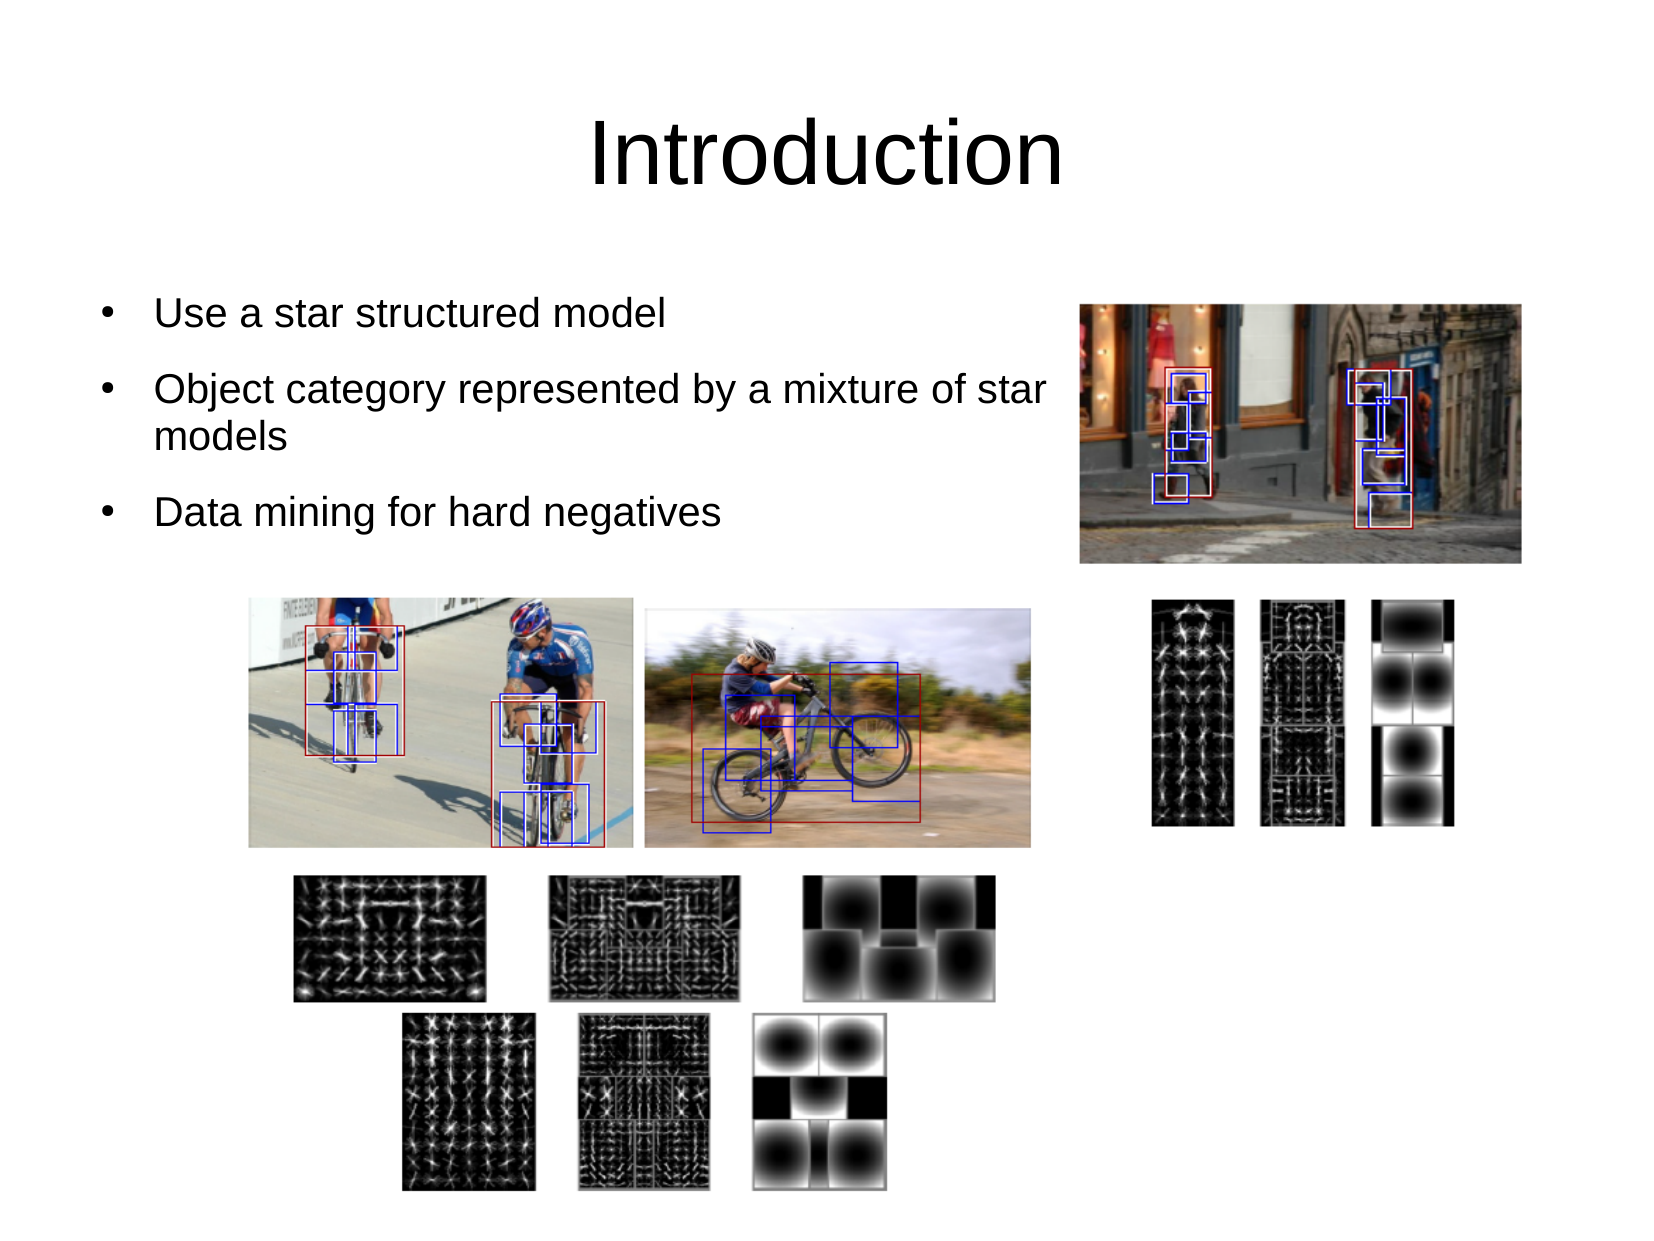

# Introduction
Use a star structured model
Object category represented by a mixture of star models
Data mining for hard negatives